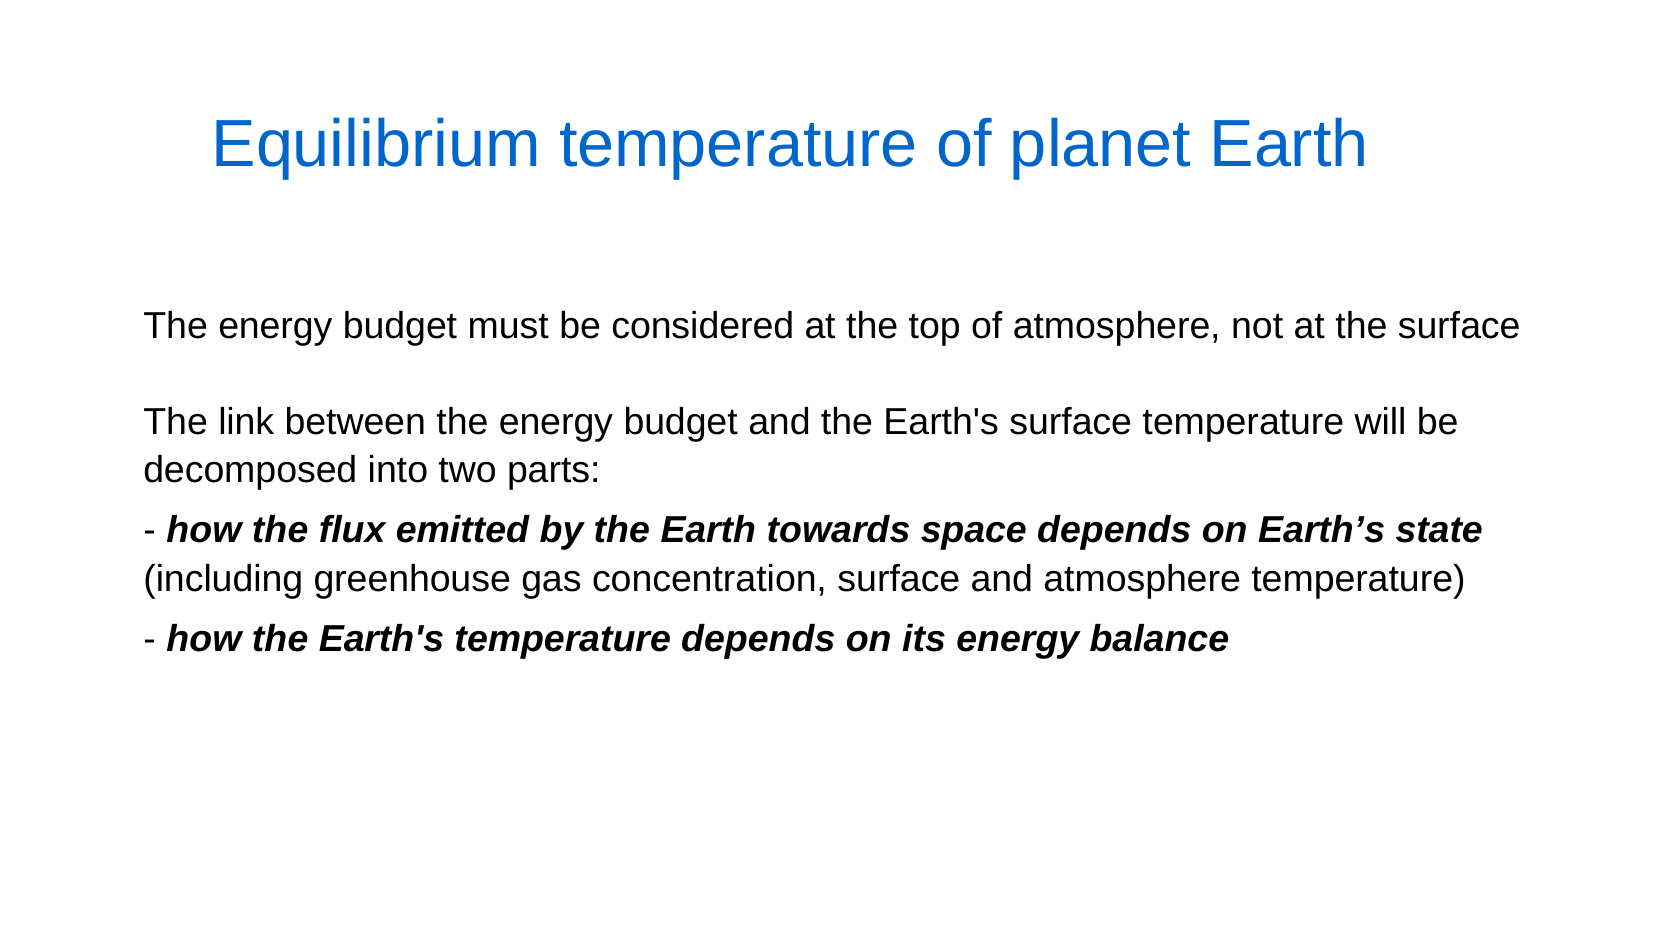

Equilibrium temperature of planet Earth
The energy budget must be considered at the top of atmosphere, not at the surface
The link between the energy budget and the Earth's surface temperature will be decomposed into two parts:
- how the flux emitted by the Earth towards space depends on Earth’s state (including greenhouse gas concentration, surface and atmosphere temperature)
- how the Earth's temperature depends on its energy balance